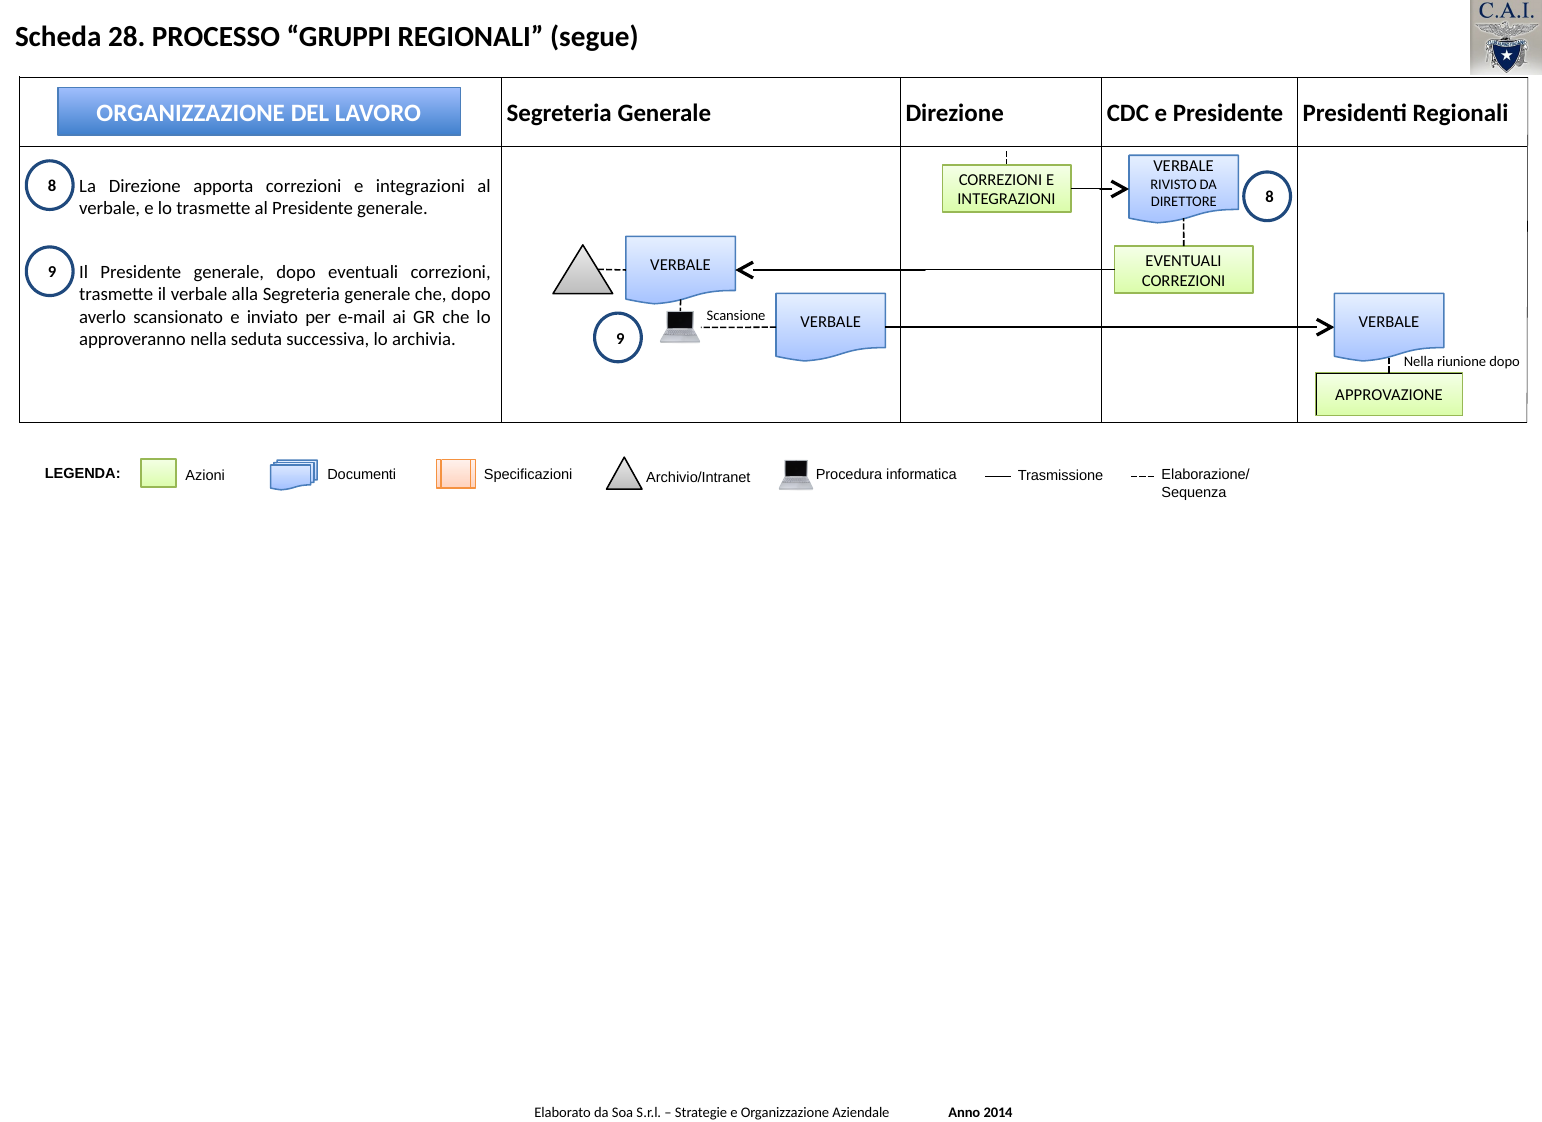

Scheda 28. PROCESSO “GRUPPI REGIONALI” (segue)
Presidenti Regionali
Segreteria Generale
Direzione
CDC e Presidente
ORGANIZZAZIONE DEL LAVORO
VERBALE
RIVISTO DA DIRETTORE
8
CORREZIONI E INTEGRAZIONI
La Direzione apporta correzioni e integrazioni al verbale, e lo trasmette al Presidente generale.
8
VERBALE
EVENTUALI CORREZIONI
9
Il Presidente generale, dopo eventuali correzioni, trasmette il verbale alla Segreteria generale che, dopo averlo scansionato e inviato per e-mail ai GR che lo approveranno nella seduta successiva, lo archivia.
VERBALE
VERBALE
Scansione
9
Nella riunione dopo
APPROVAZIONE
LEGENDA:
Elaborazione/Sequenza
Documenti
Procedura informatica
Azioni
Trasmissione
Specificazioni
Archivio/Intranet
Elaborato da Soa S.r.l. – Strategie e Organizzazione Aziendale Anno 2014